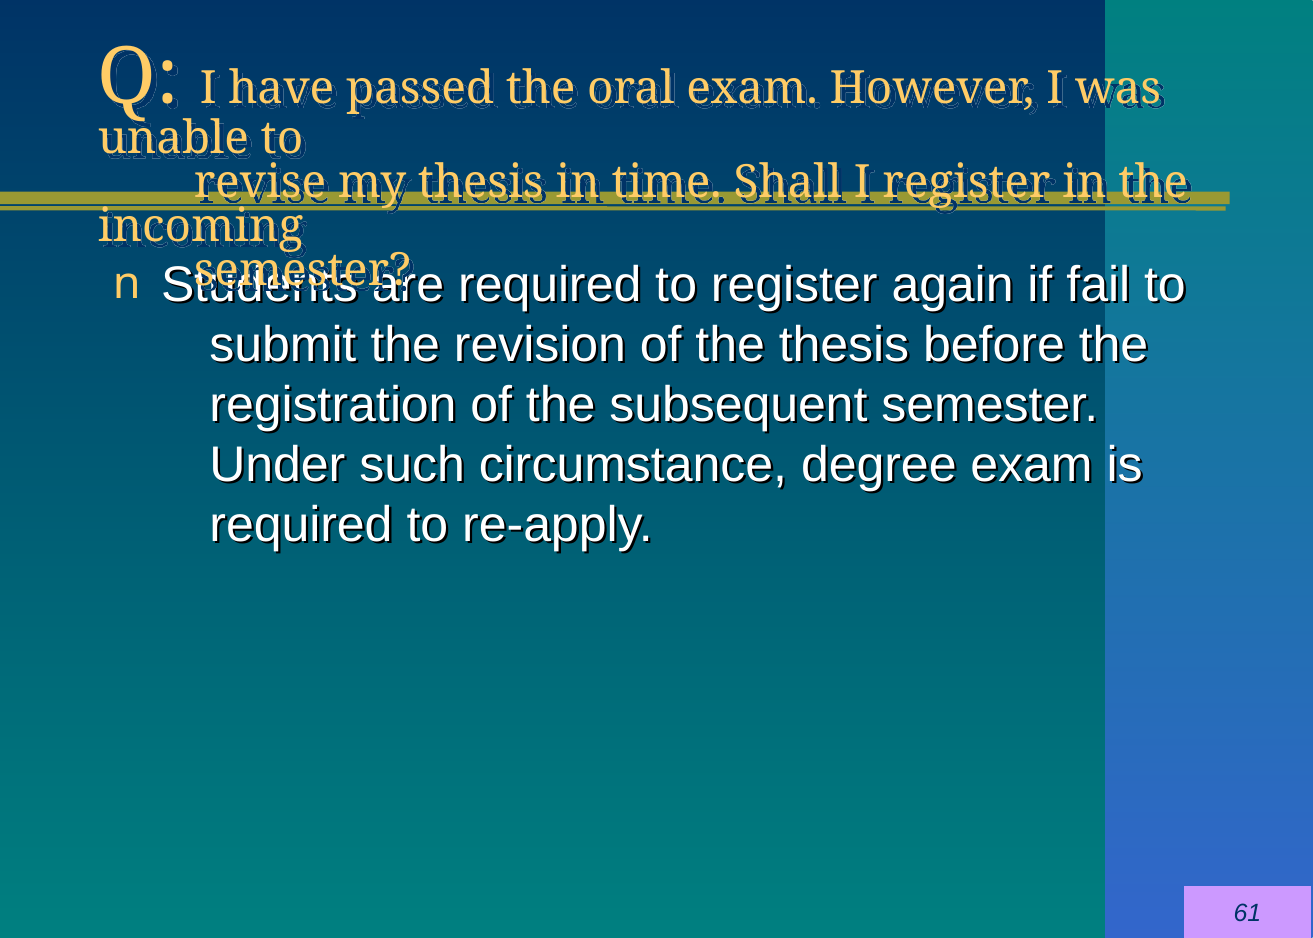

Q: I have passed the oral exam. However, I was unable to
 revise my thesis in time. Shall I register in the incoming
 semester?
# Students are required to register again if fail to submit the revision of the thesis before the registration of the subsequent semester. Under such circumstance, degree exam is required to re-apply.
61